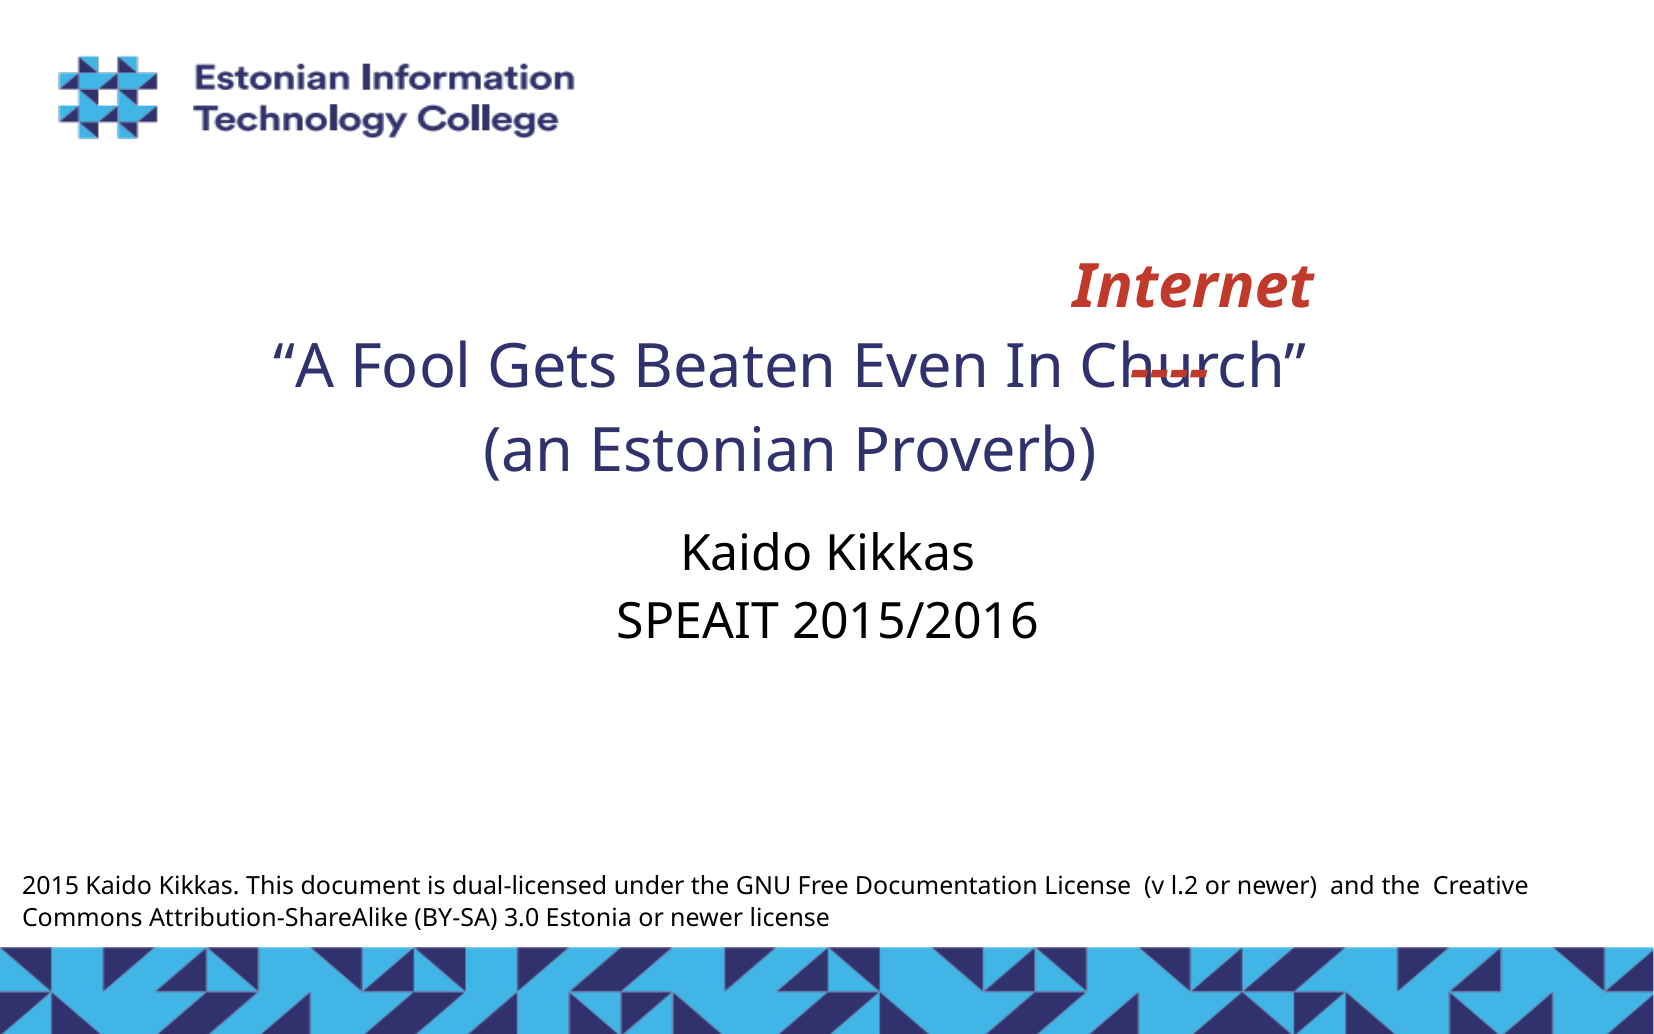

Internet
----
# “A Fool Gets Beaten Even In Church” (an Estonian Proverb)
Kaido Kikkas
SPEAIT 2015/2016
2015 Kaido Kikkas. This document is dual-licensed under the GNU Free Documentation License (v l.2 or newer) and the Creative Commons Attribution-ShareAlike (BY-SA) 3.0 Estonia or newer license